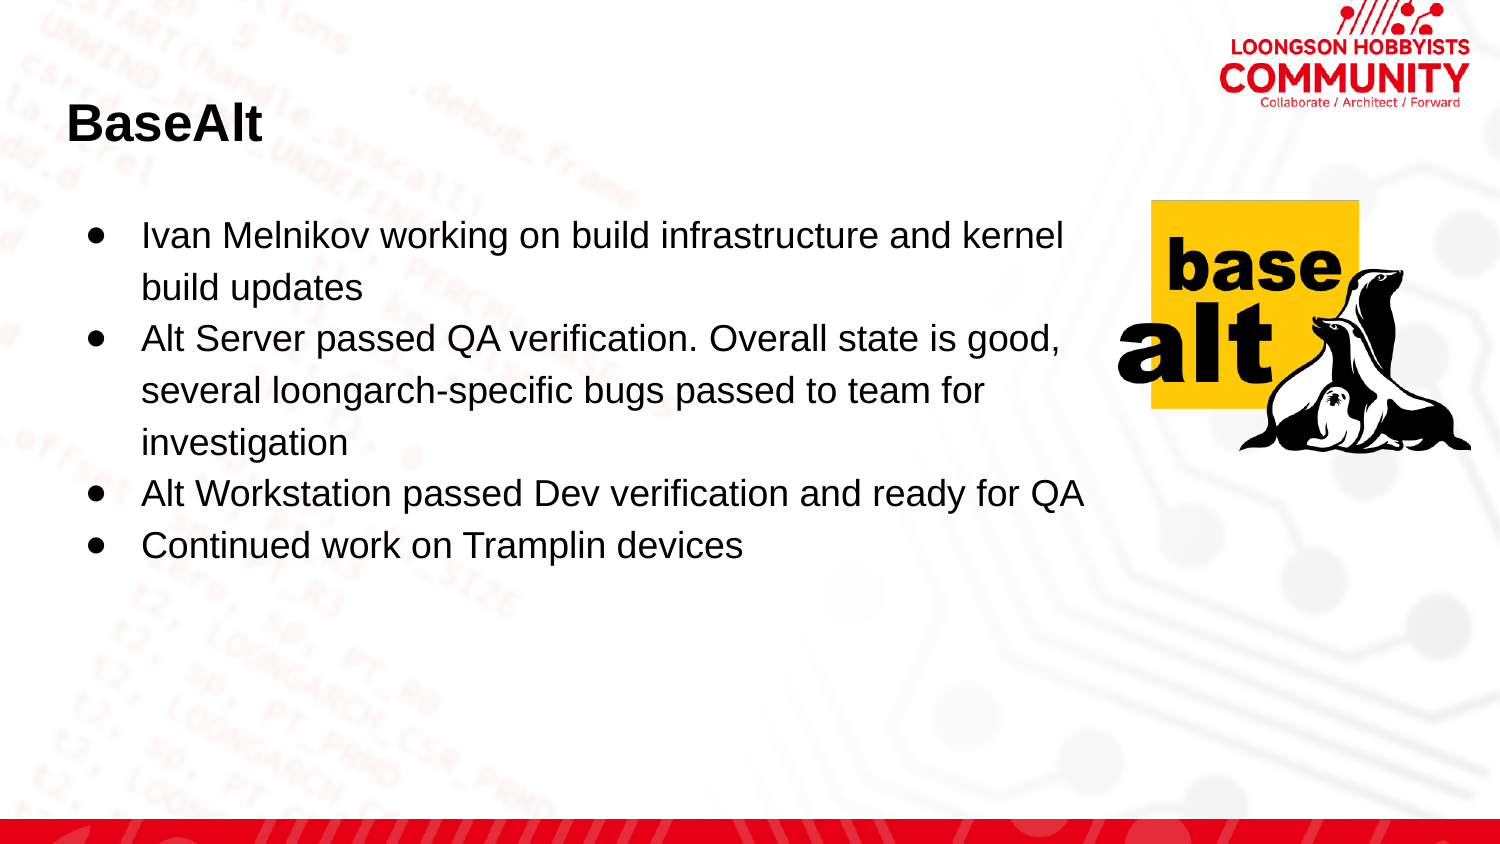

# BaseAlt
Ivan Melnikov working on build infrastructure and kernel build updates
Alt Server passed QA verification. Overall state is good, several loongarch-specific bugs passed to team for investigation
Alt Workstation passed Dev verification and ready for QA
Continued work on Tramplin devices